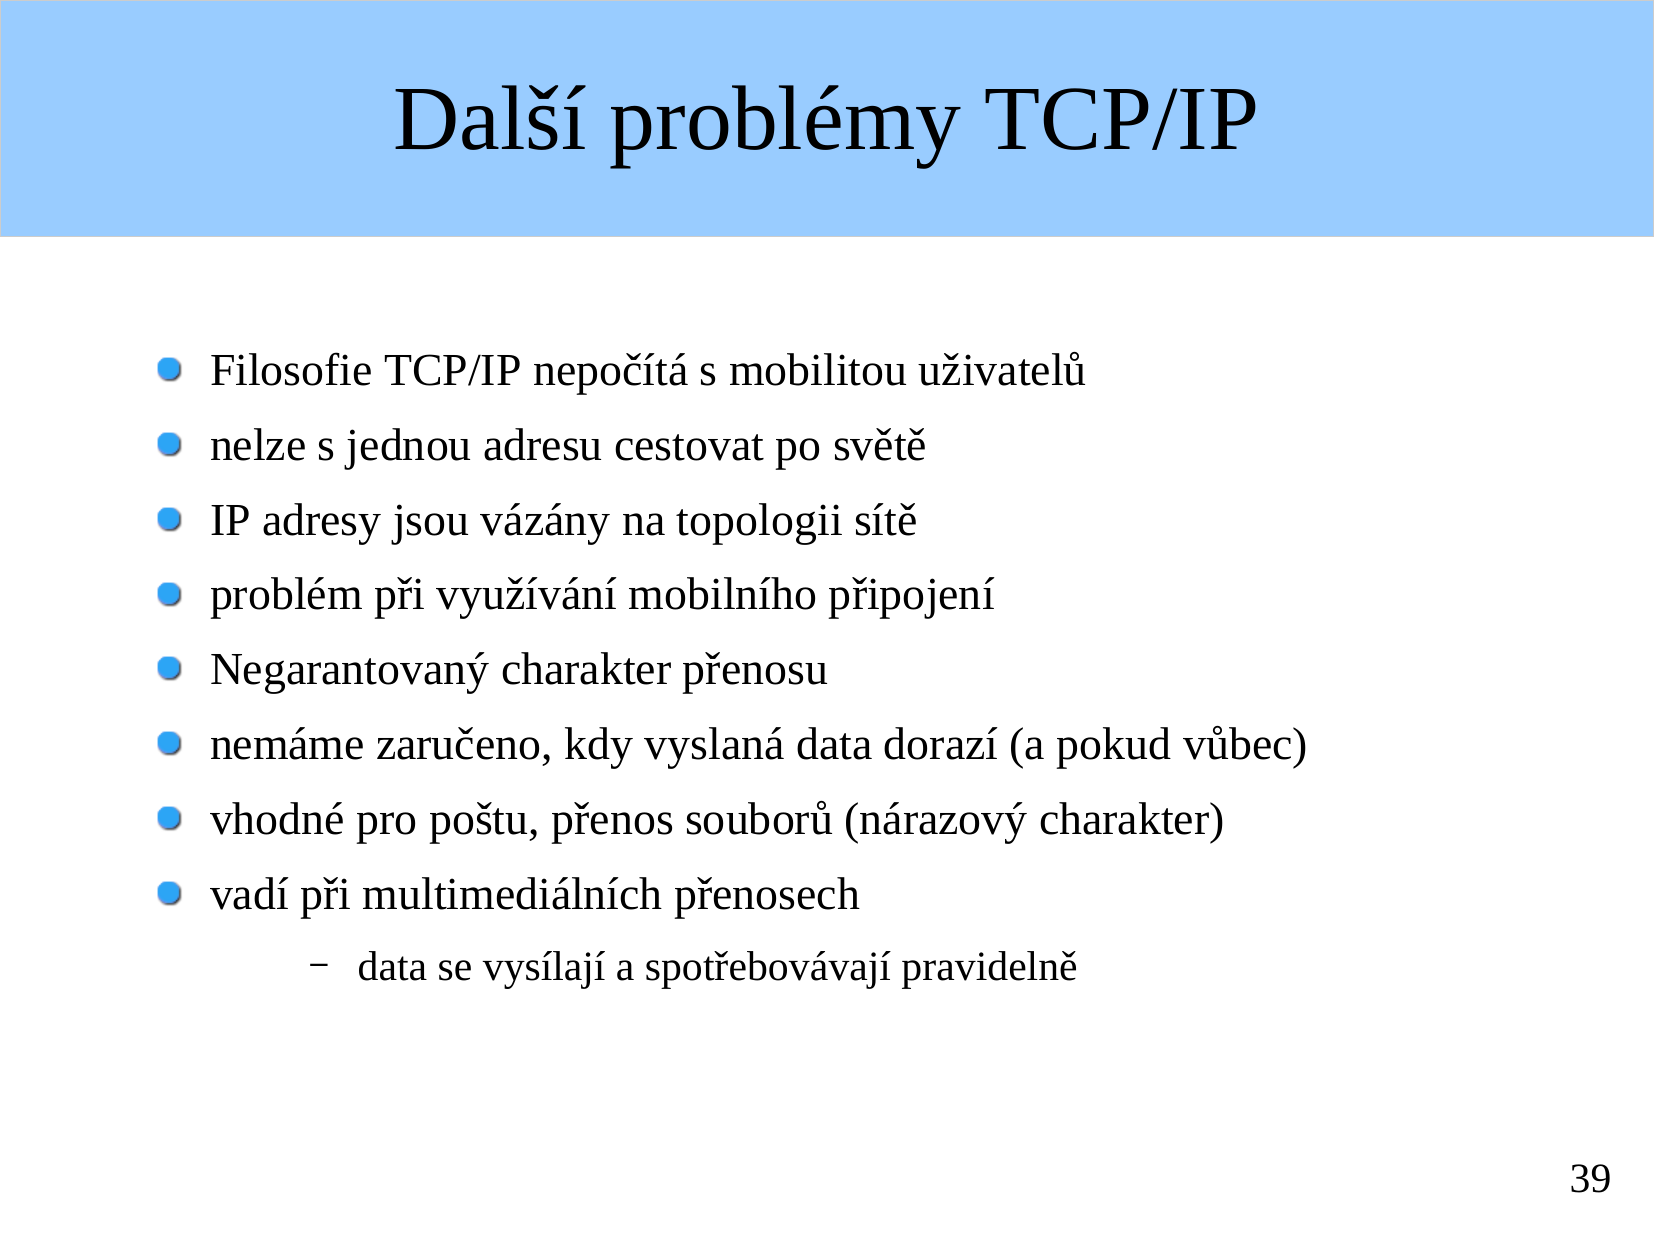

# Další problémy TCP/IP
Filosofie TCP/IP nepočítá s mobilitou uživatelů
nelze s jednou adresu cestovat po světě
IP adresy jsou vázány na topologii sítě
problém při využívání mobilního připojení
Negarantovaný charakter přenosu
nemáme zaručeno, kdy vyslaná data dorazí (a pokud vůbec)
vhodné pro poštu, přenos souborů (nárazový charakter)
vadí při multimediálních přenosech
data se vysílají a spotřebovávají pravidelně